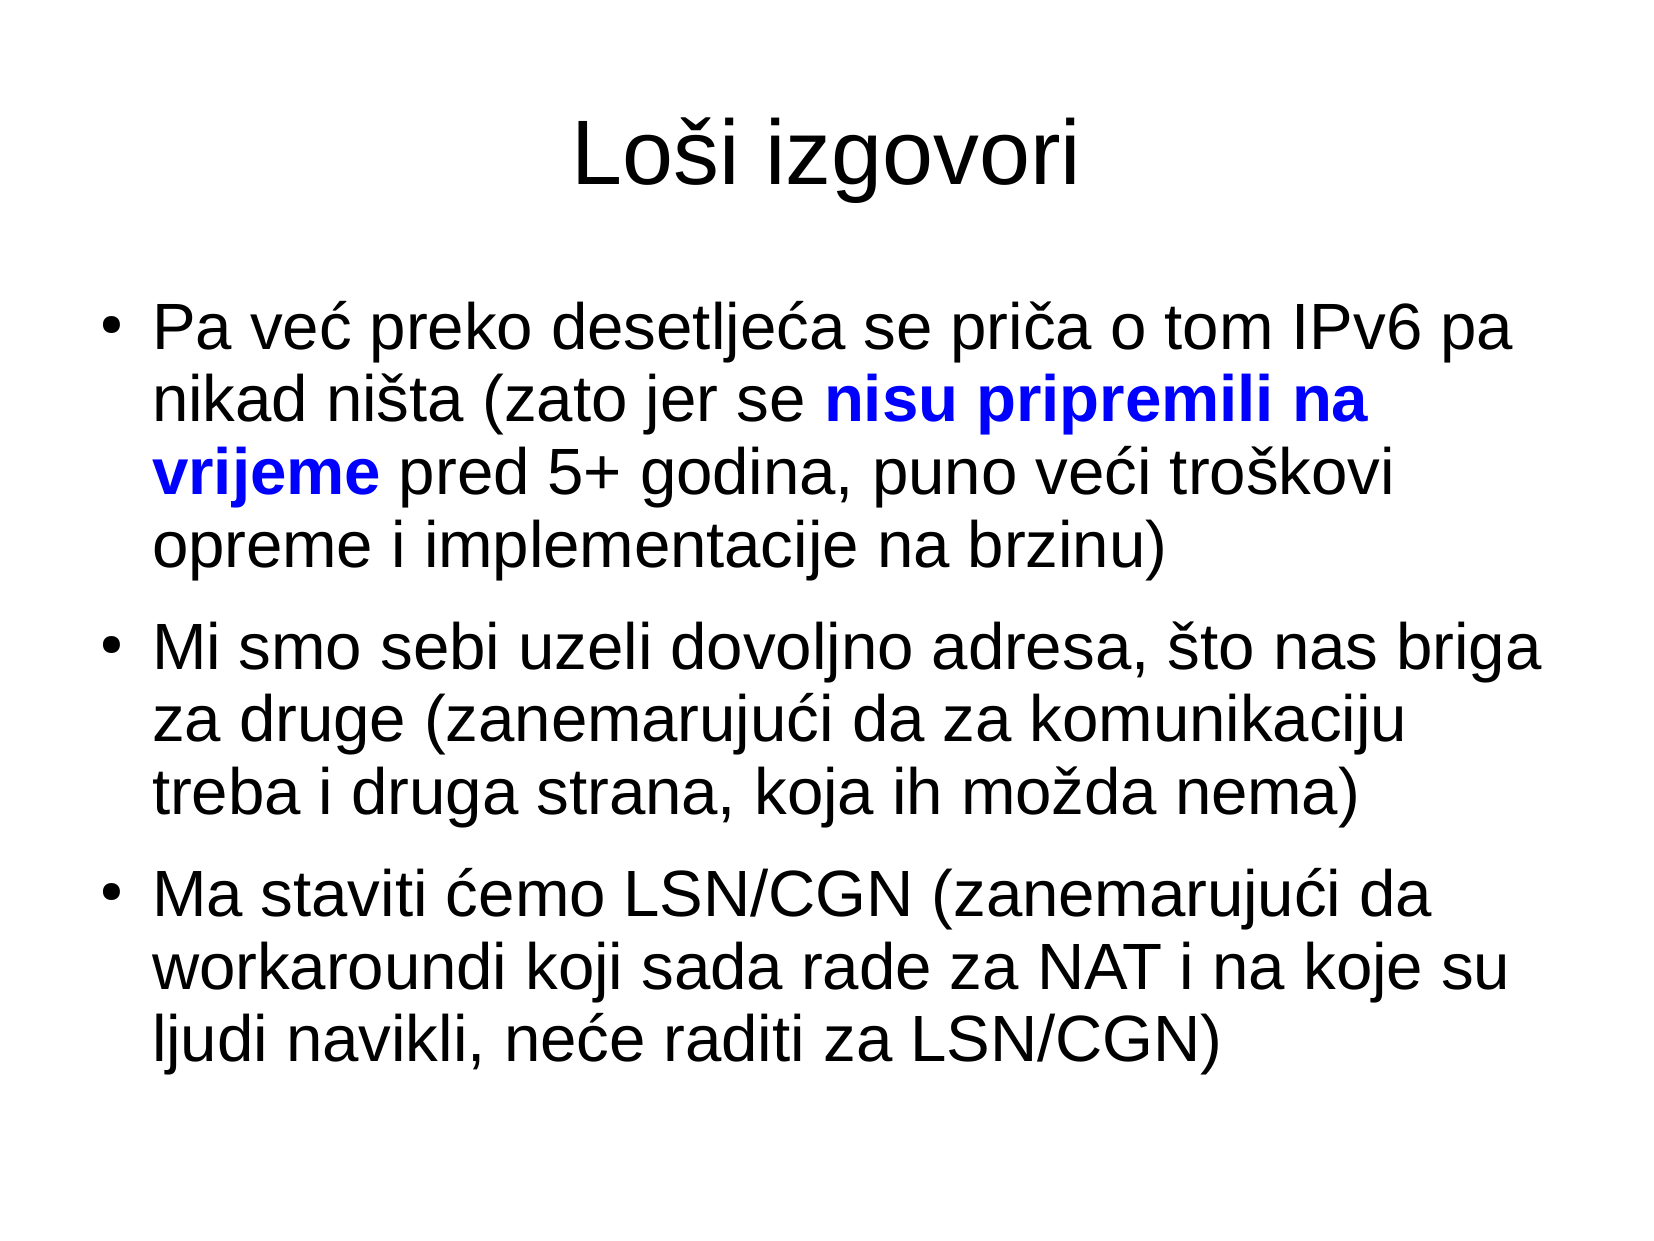

# Loši izgovori
Pa već preko desetljeća se priča o tom IPv6 pa nikad ništa (zato jer se nisu pripremili na vrijeme pred 5+ godina, puno veći troškovi opreme i implementacije na brzinu)
Mi smo sebi uzeli dovoljno adresa, što nas briga za druge (zanemarujući da za komunikaciju treba i druga strana, koja ih možda nema)
Ma staviti ćemo LSN/CGN (zanemarujući da workaroundi koji sada rade za NAT i na koje su ljudi navikli, neće raditi za LSN/CGN)